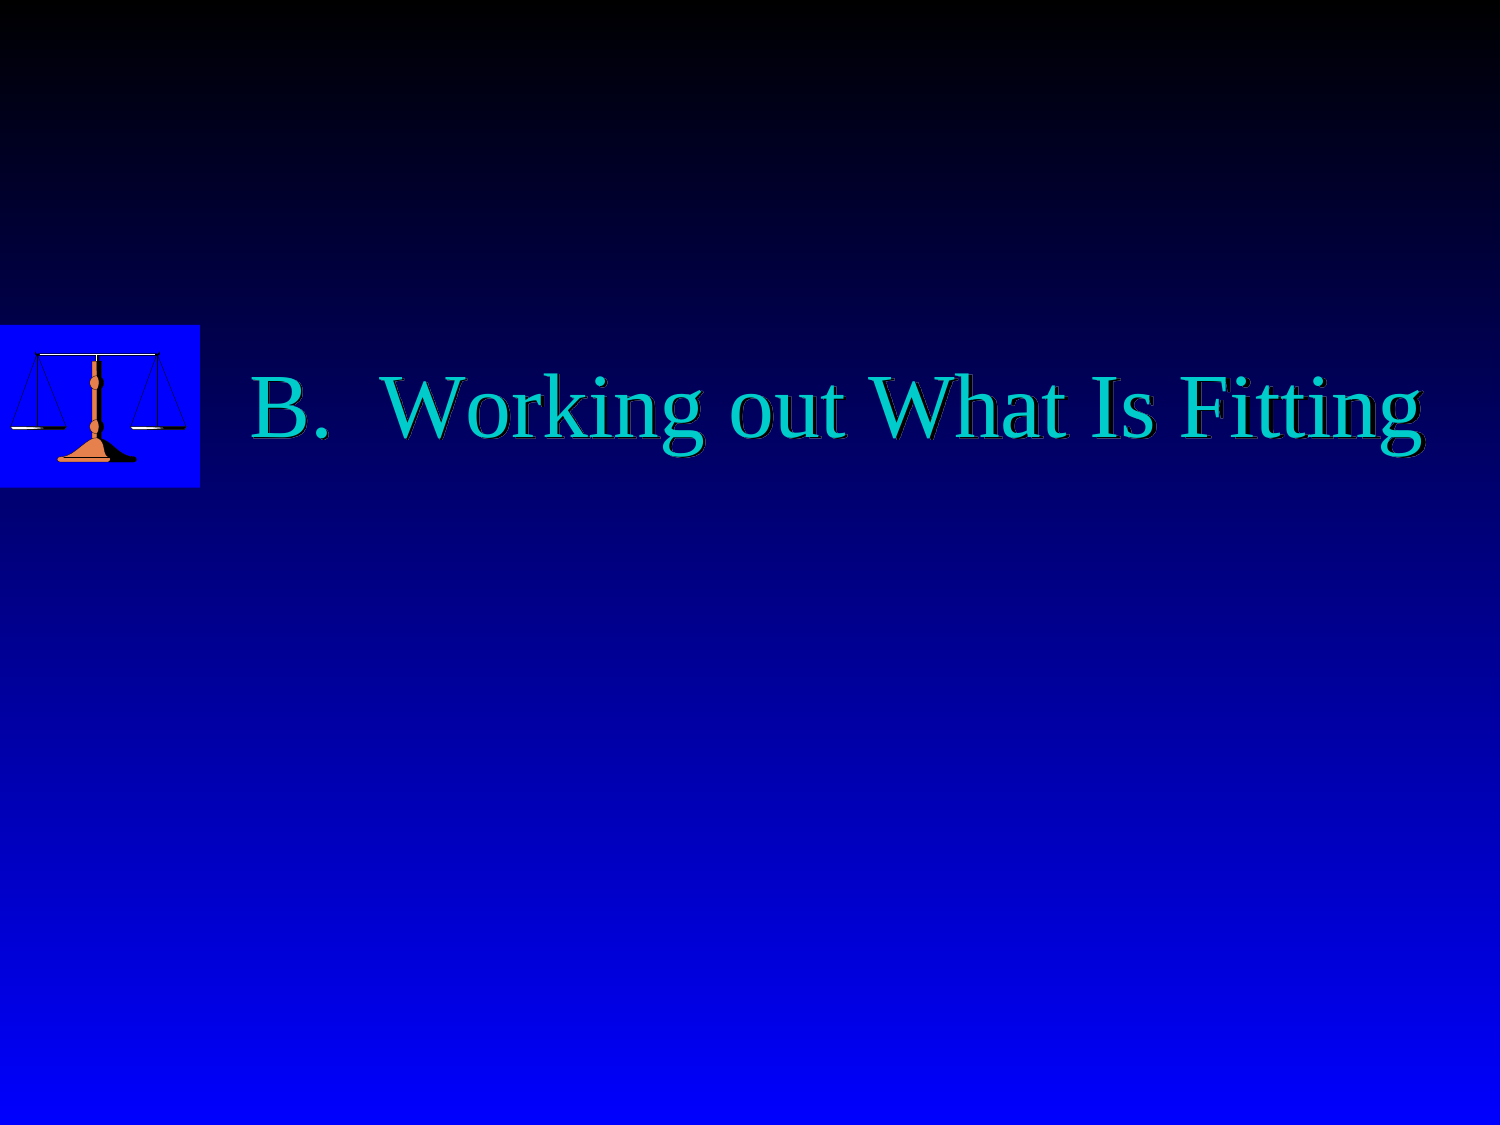

# B. Working out What Is Fitting